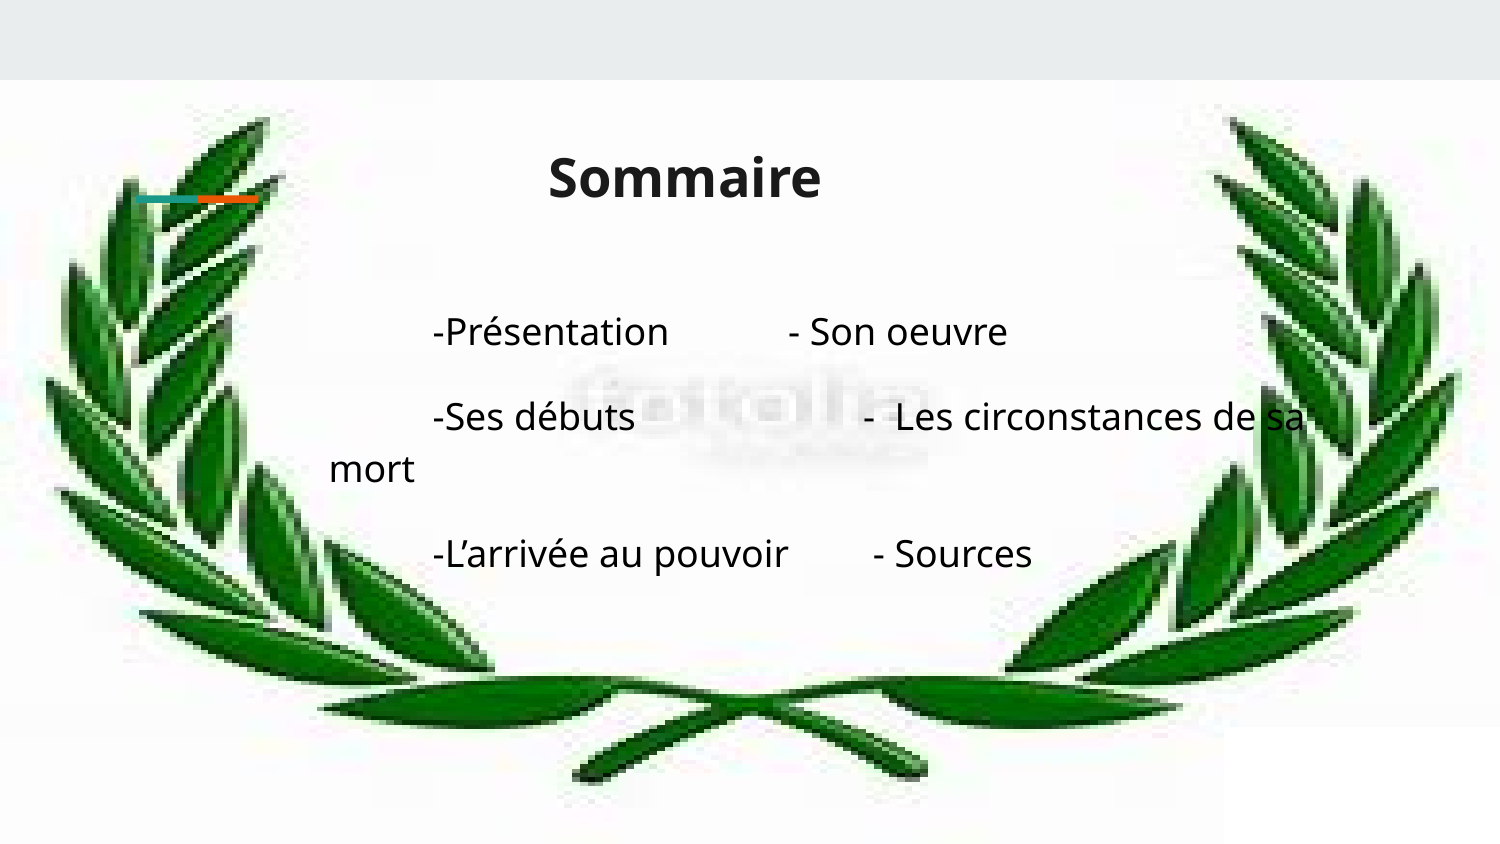

# Sommaire
 -Présentation		 - Son oeuvre
 -Ses débuts			 - Les circonstances de sa mort
 -L’arrivée au pouvoir	 - Sources